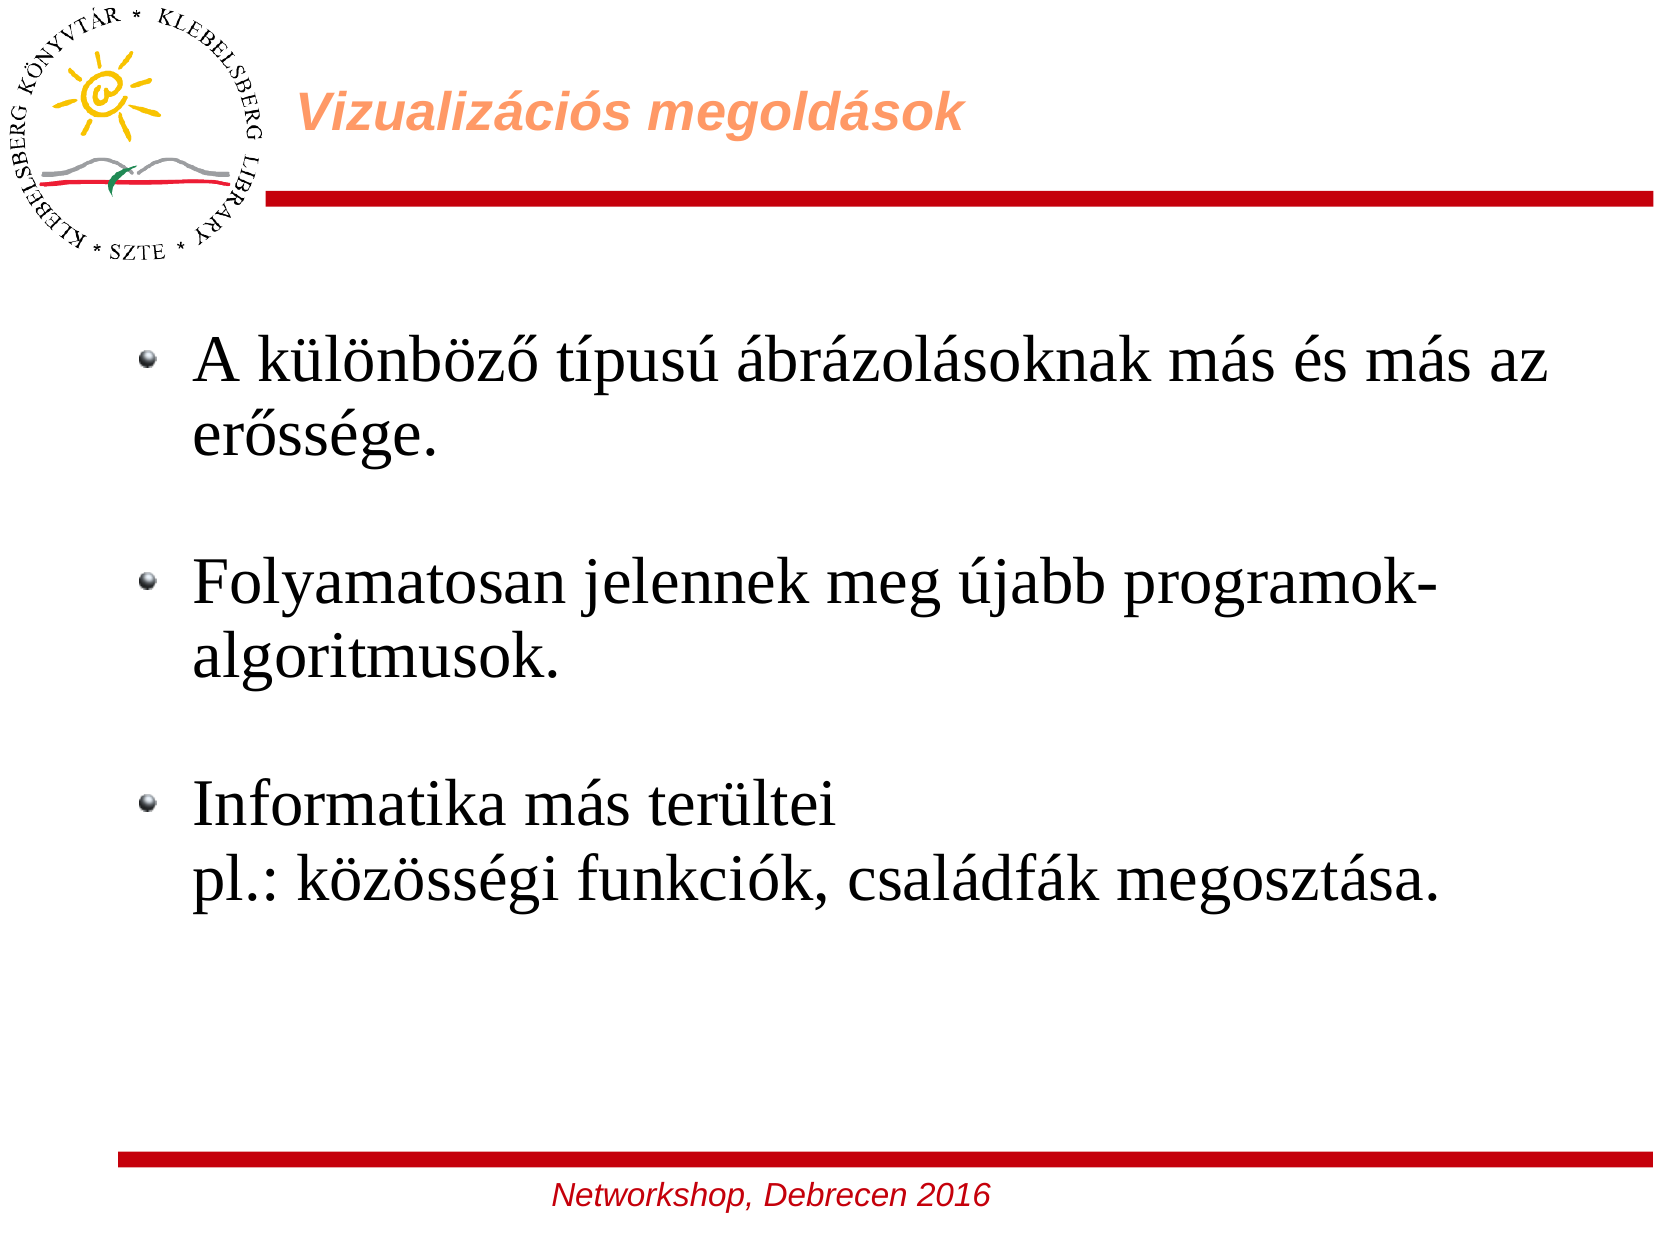

# Vizualizációs megoldások
A különböző típusú ábrázolásoknak más és más az erőssége.
Folyamatosan jelennek meg újabb programok-algoritmusok.
Informatika más terültei
pl.: közösségi funkciók, családfák megosztása.